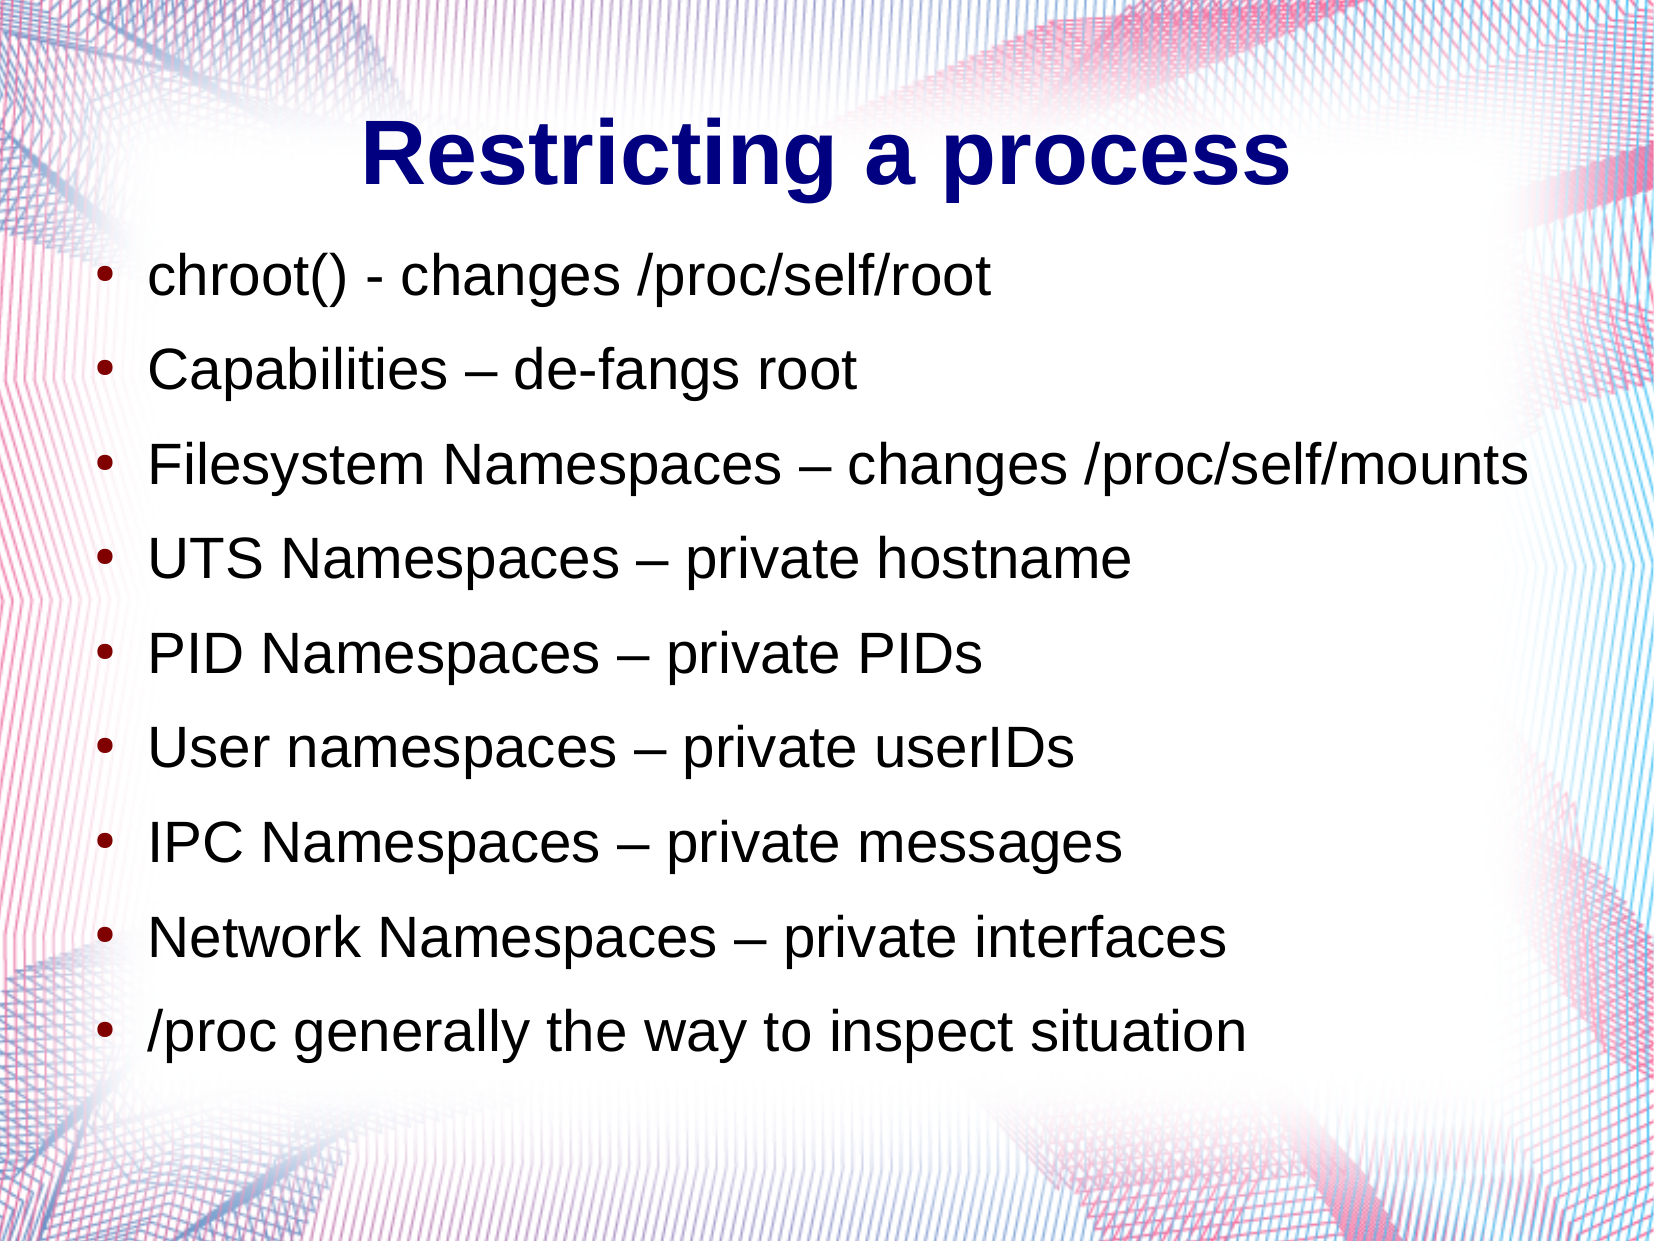

# Restricting a process
chroot() - changes /proc/self/root
Capabilities – de-fangs root
Filesystem Namespaces – changes /proc/self/mounts
UTS Namespaces – private hostname
PID Namespaces – private PIDs
User namespaces – private userIDs
IPC Namespaces – private messages
Network Namespaces – private interfaces
/proc generally the way to inspect situation